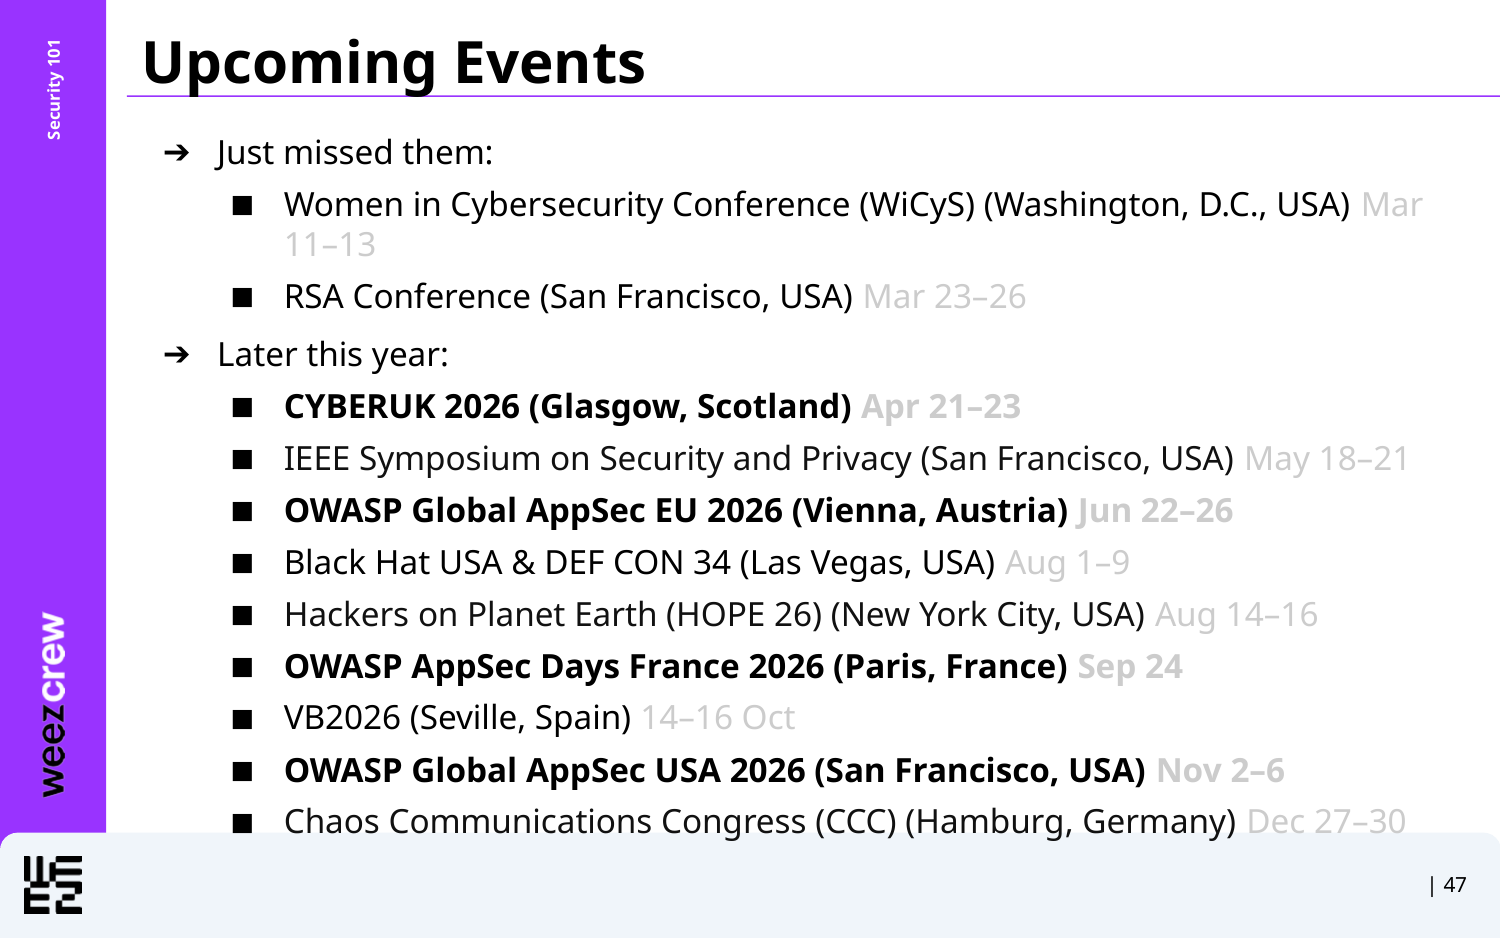

# Upcoming Events
Just missed them:
Women in Cybersecurity Conference (WiCyS) (Washington, D.C., USA) Mar 11–13
RSA Conference (San Francisco, USA) Mar 23–26
Later this year:
CYBERUK 2026 (Glasgow, Scotland) Apr 21–23
IEEE Symposium on Security and Privacy (San Francisco, USA) May 18–21
OWASP Global AppSec EU 2026 (Vienna, Austria) Jun 22–26
Black Hat USA & DEF CON 34 (Las Vegas, USA) Aug 1–9
Hackers on Planet Earth (HOPE 26) (New York City, USA) Aug 14–16
OWASP AppSec Days France 2026 (Paris, France) Sep 24
VB2026 (Seville, Spain) 14–16 Oct
OWASP Global AppSec USA 2026 (San Francisco, USA) Nov 2–6
Chaos Communications Congress (CCC) (Hamburg, Germany) Dec 27–30
Security 101